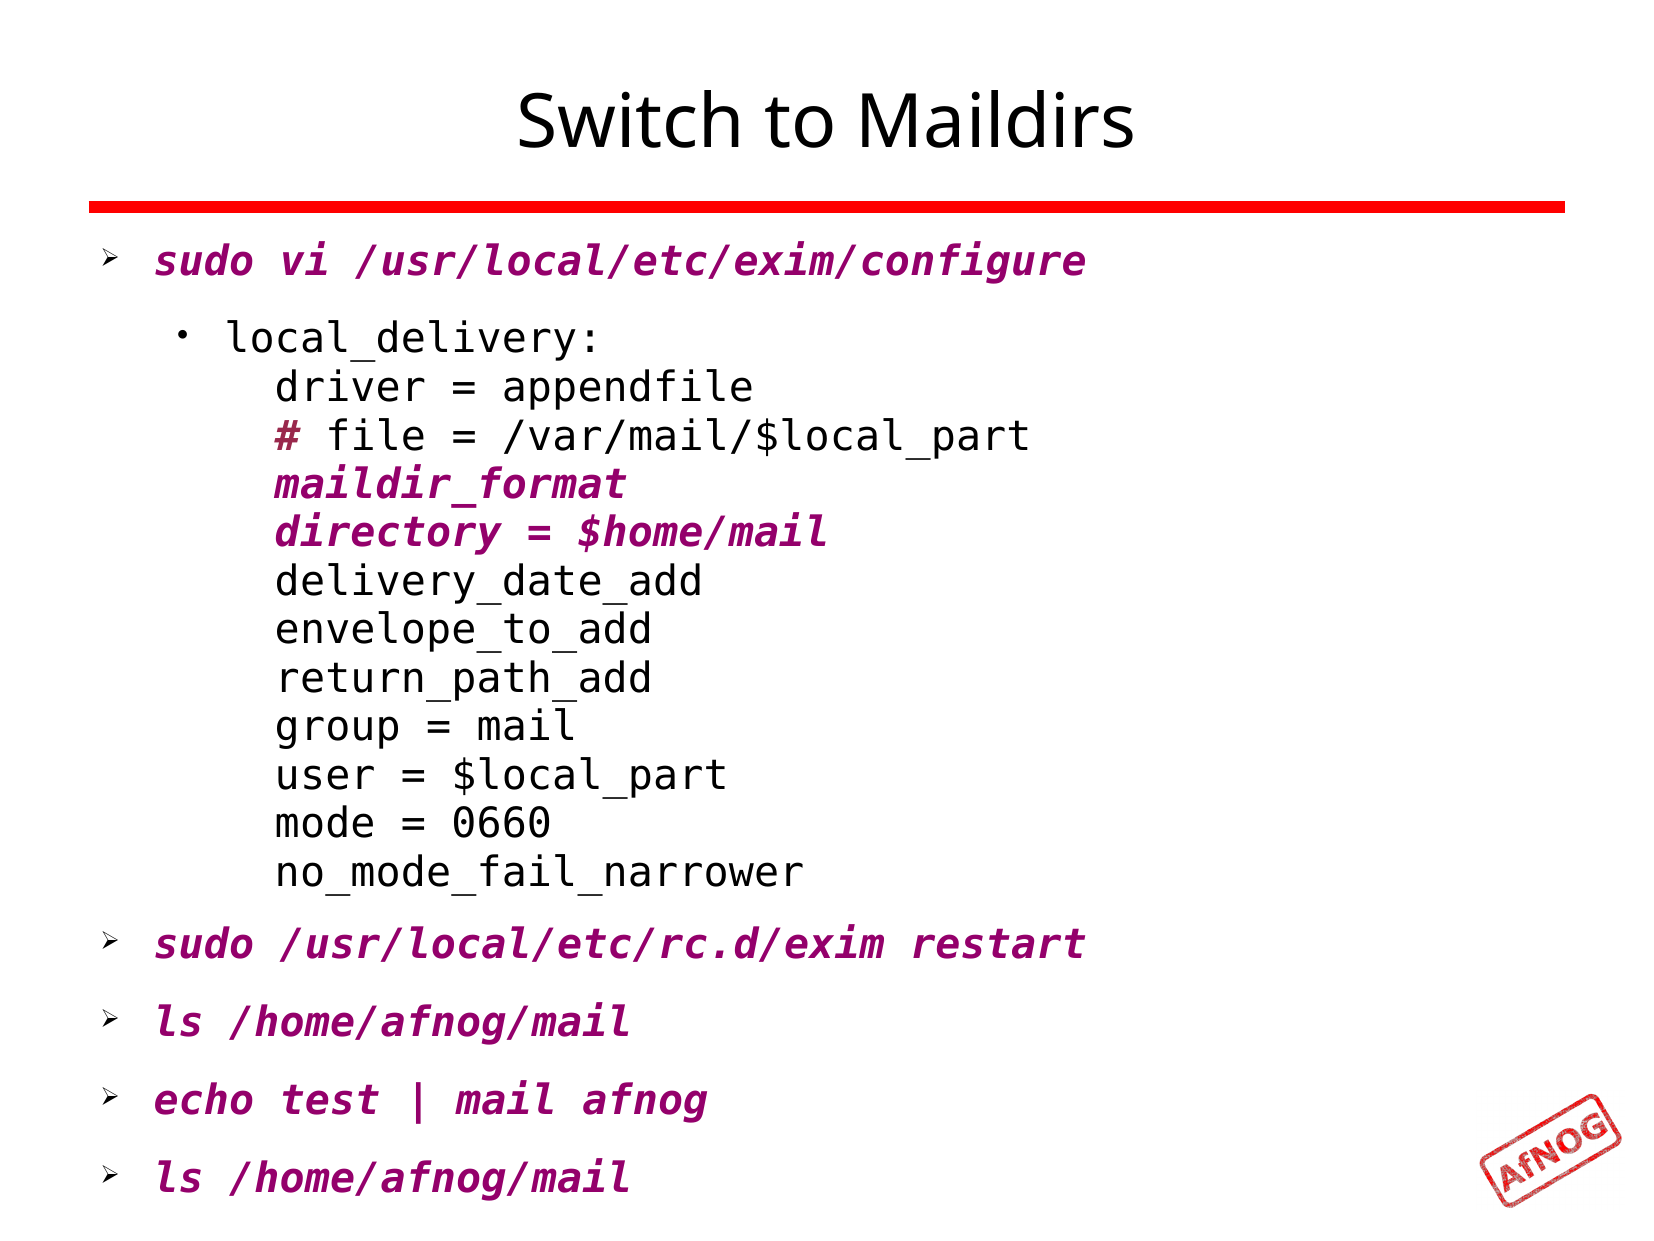

# Switch to Maildirs
sudo vi /usr/local/etc/exim/configure
local_delivery:
 driver = appendfile
 # file = /var/mail/$local_part
 maildir_format
 directory = $home/mail
 delivery_date_add
 envelope_to_add
 return_path_add
 group = mail
 user = $local_part
 mode = 0660
 no_mode_fail_narrower
sudo /usr/local/etc/rc.d/exim restart
ls /home/afnog/mail
echo test | mail afnog
ls /home/afnog/mail